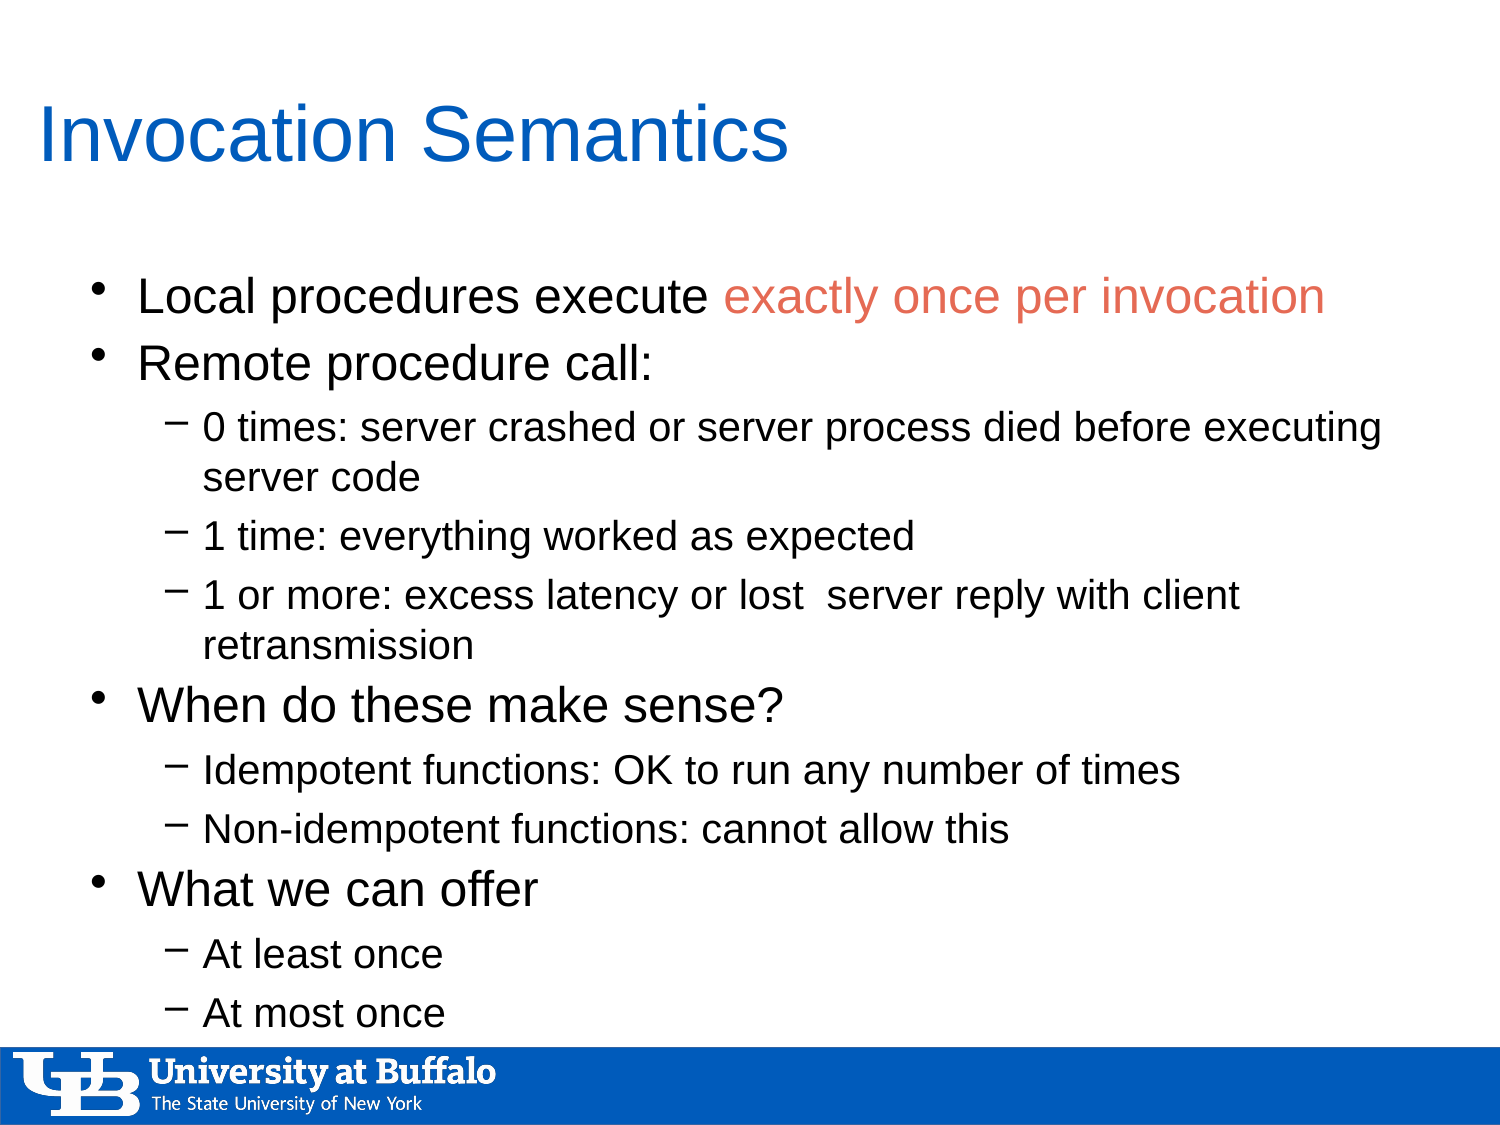

# Invocation Semantics
Local procedures execute exactly once per invocation
Remote procedure call:
0 times: server crashed or server process died before executing server code
1 time: everything worked as expected
1 or more: excess latency or lost server reply with client retransmission
When do these make sense?
Idempotent functions: OK to run any number of times
Non-idempotent functions: cannot allow this
What we can offer
At least once
At most once